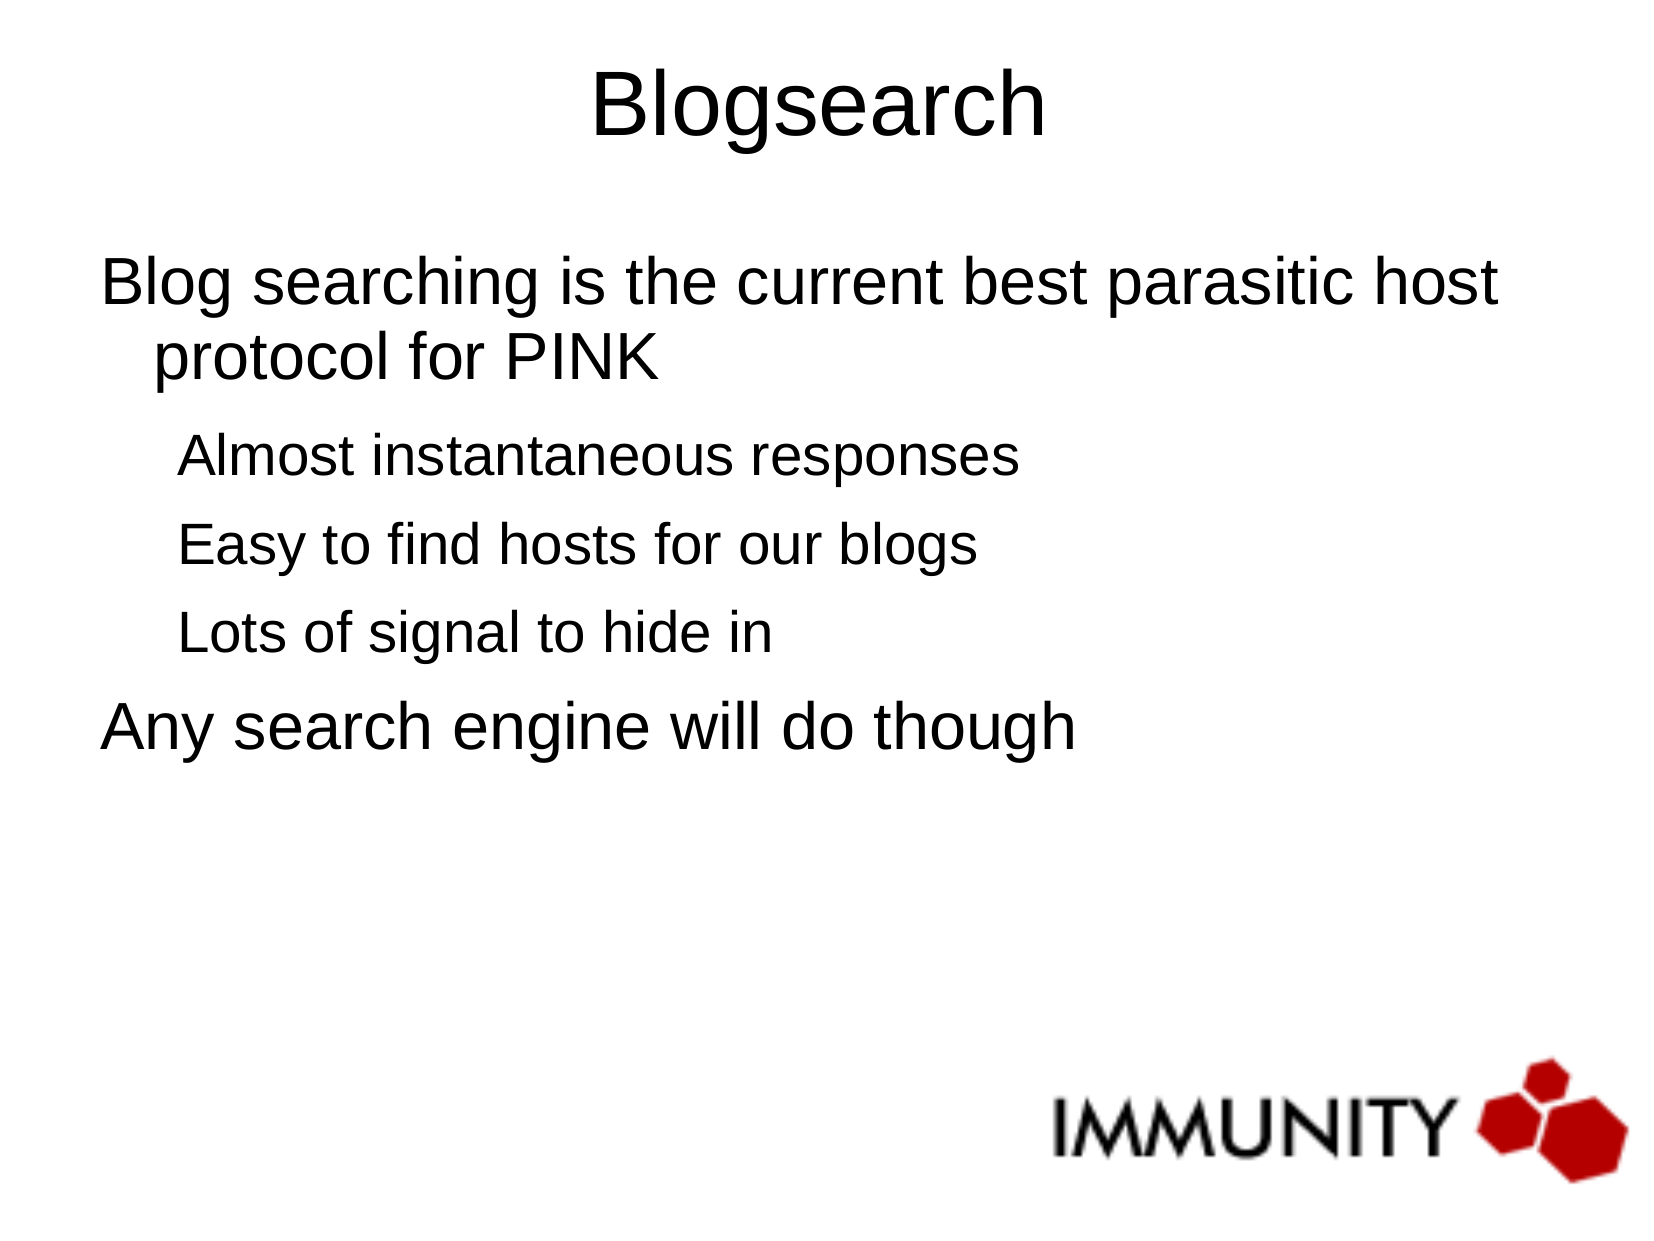

# Blogsearch
Blog searching is the current best parasitic host protocol for PINK
Almost instantaneous responses
Easy to find hosts for our blogs
Lots of signal to hide in
Any search engine will do though